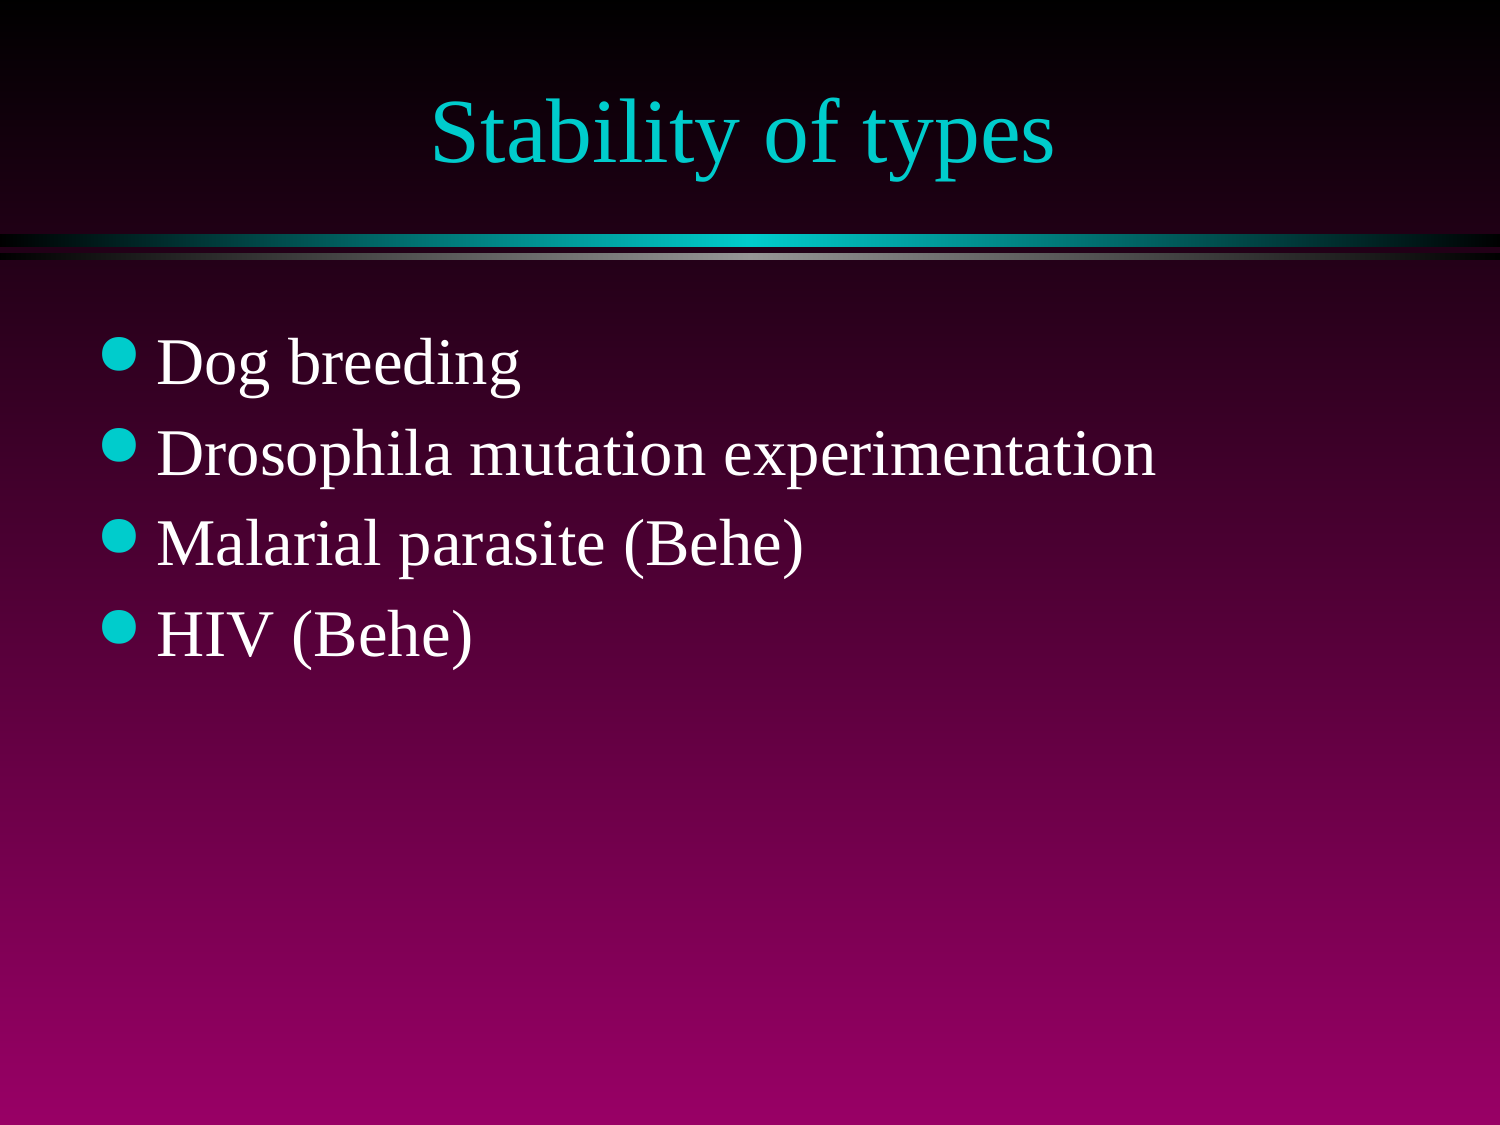

# Stability of types
Dog breeding
Drosophila mutation experimentation
Malarial parasite (Behe)
HIV (Behe)